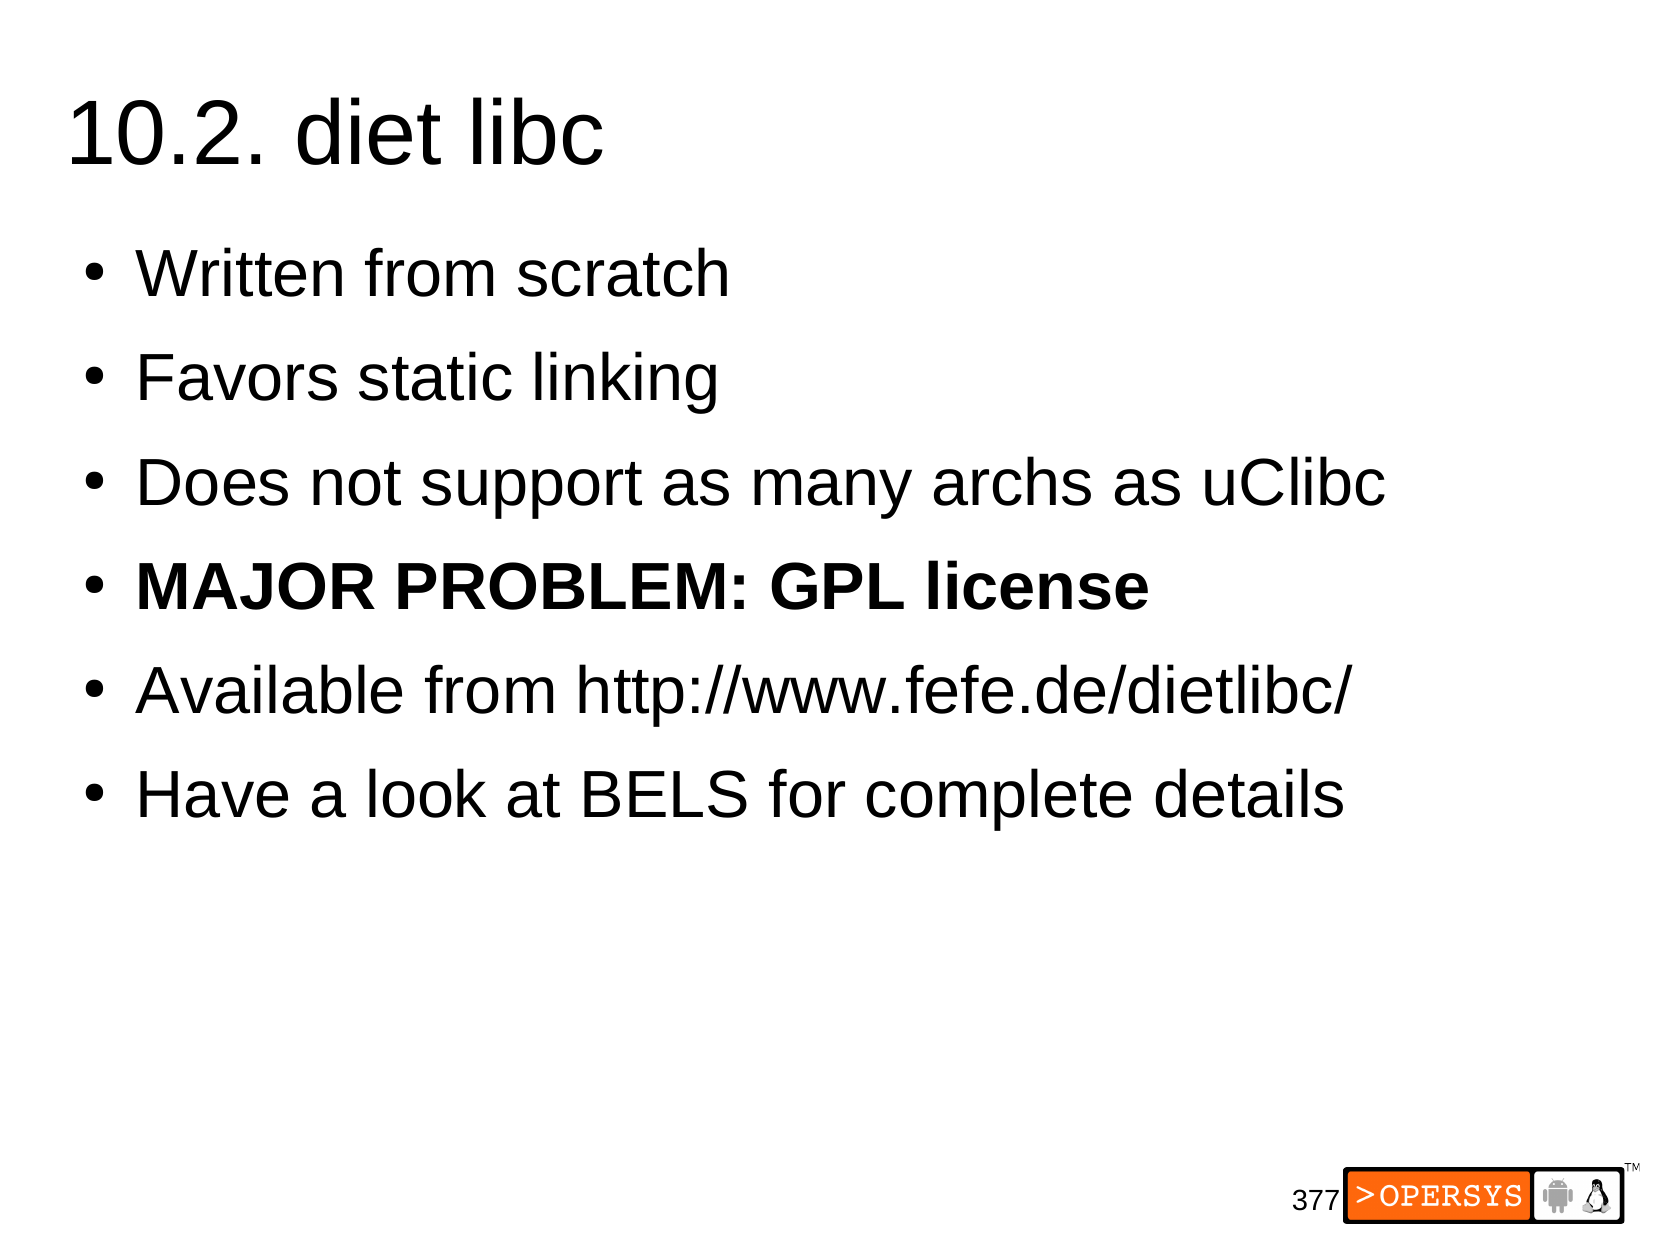

# 10.2. diet libc
Written from scratch
Favors static linking
Does not support as many archs as uClibc
MAJOR PROBLEM: GPL license
Available from http://www.fefe.de/dietlibc/
Have a look at BELS for complete details